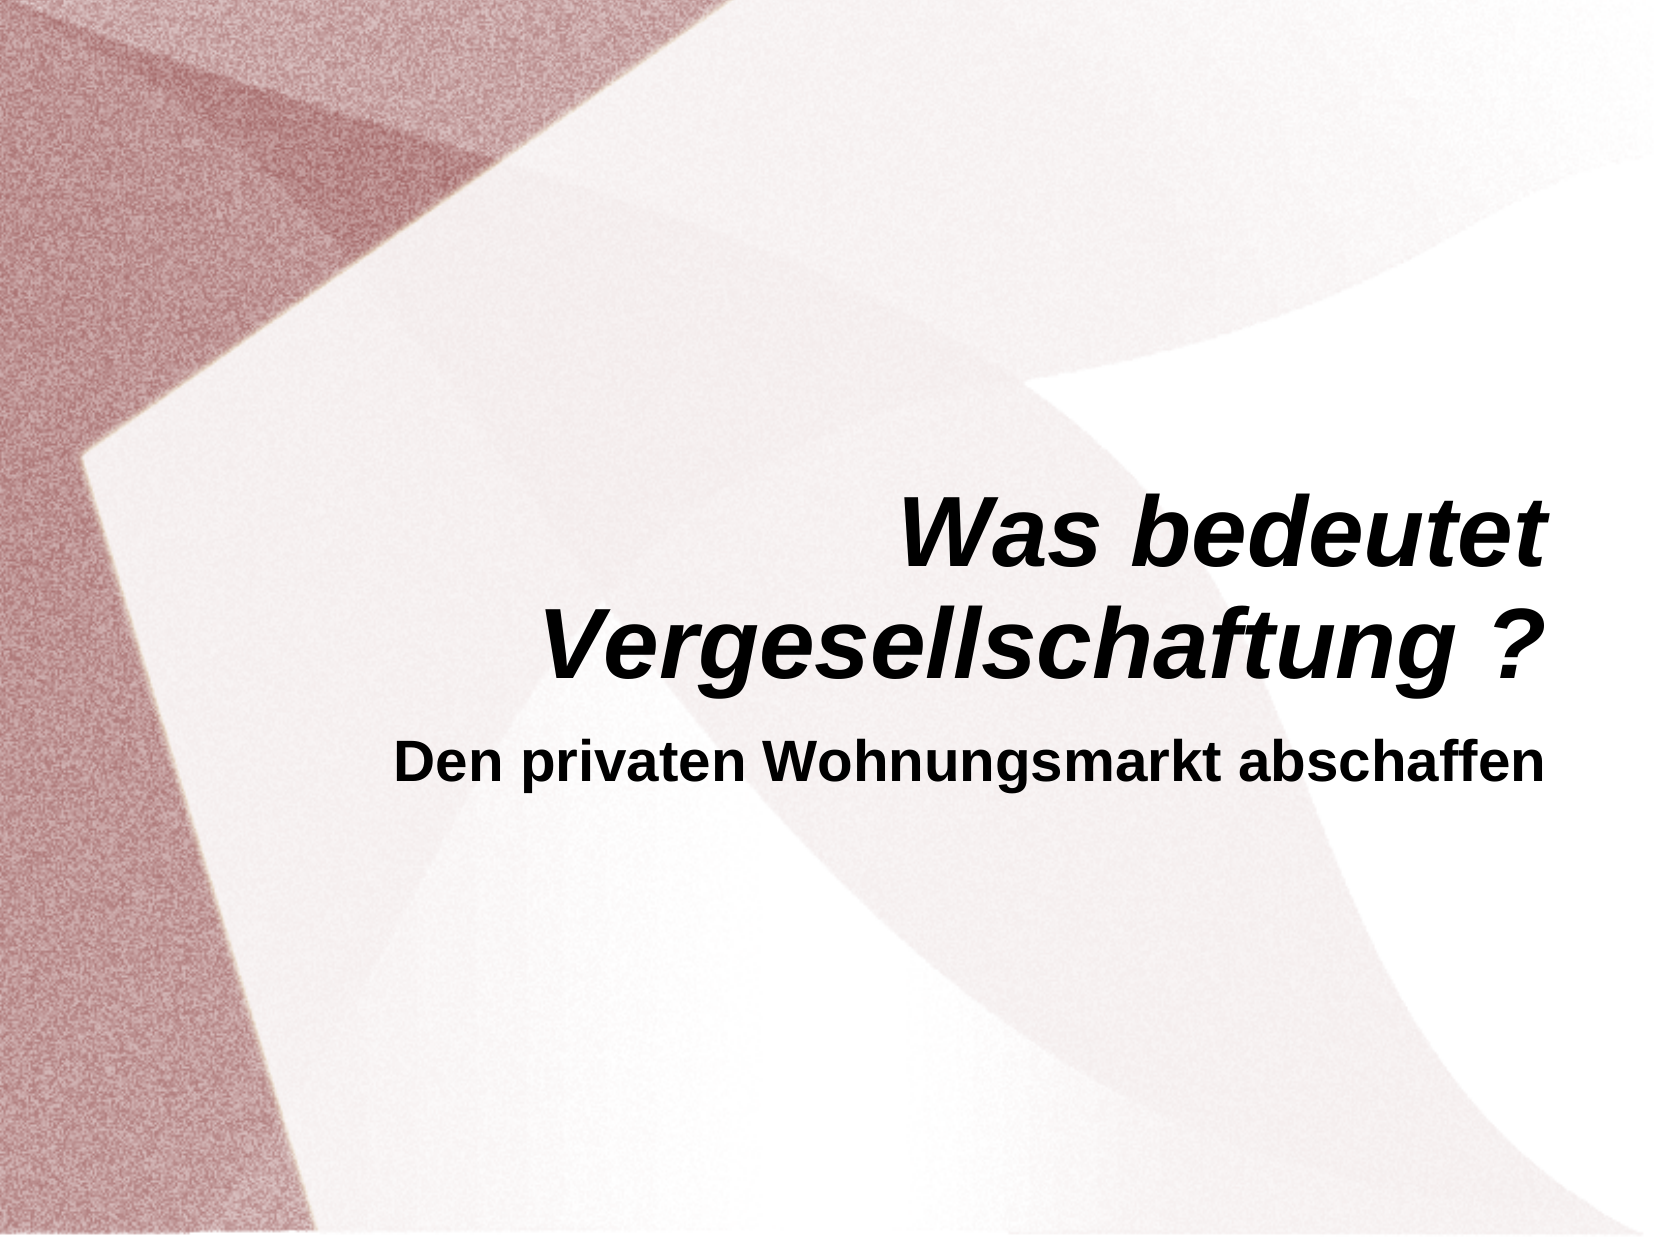

# Was bedeutet Vergesellschaftung ?
Den privaten Wohnungsmarkt abschaffen